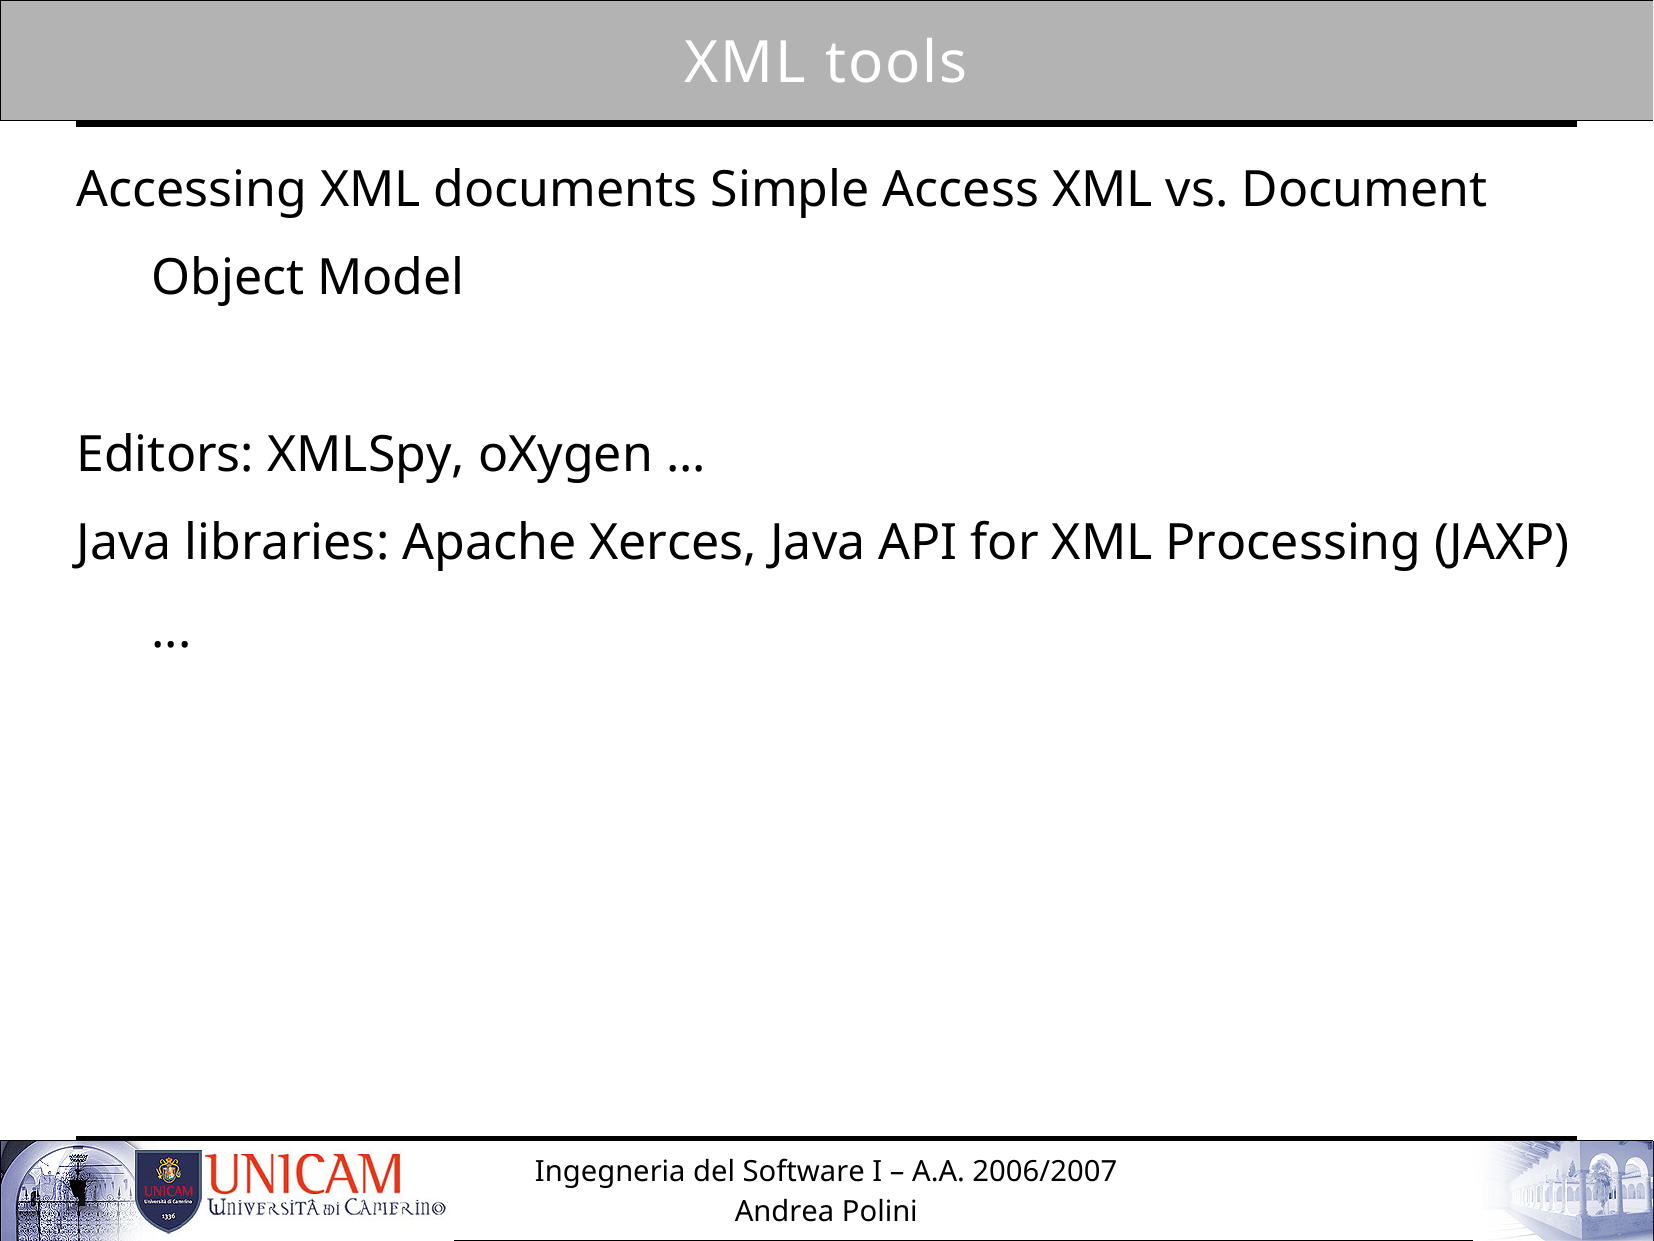

# XML tools
Accessing XML documents Simple Access XML vs. Document Object Model
Editors: XMLSpy, oXygen ...
Java libraries: Apache Xerces, Java API for XML Processing (JAXP) ...